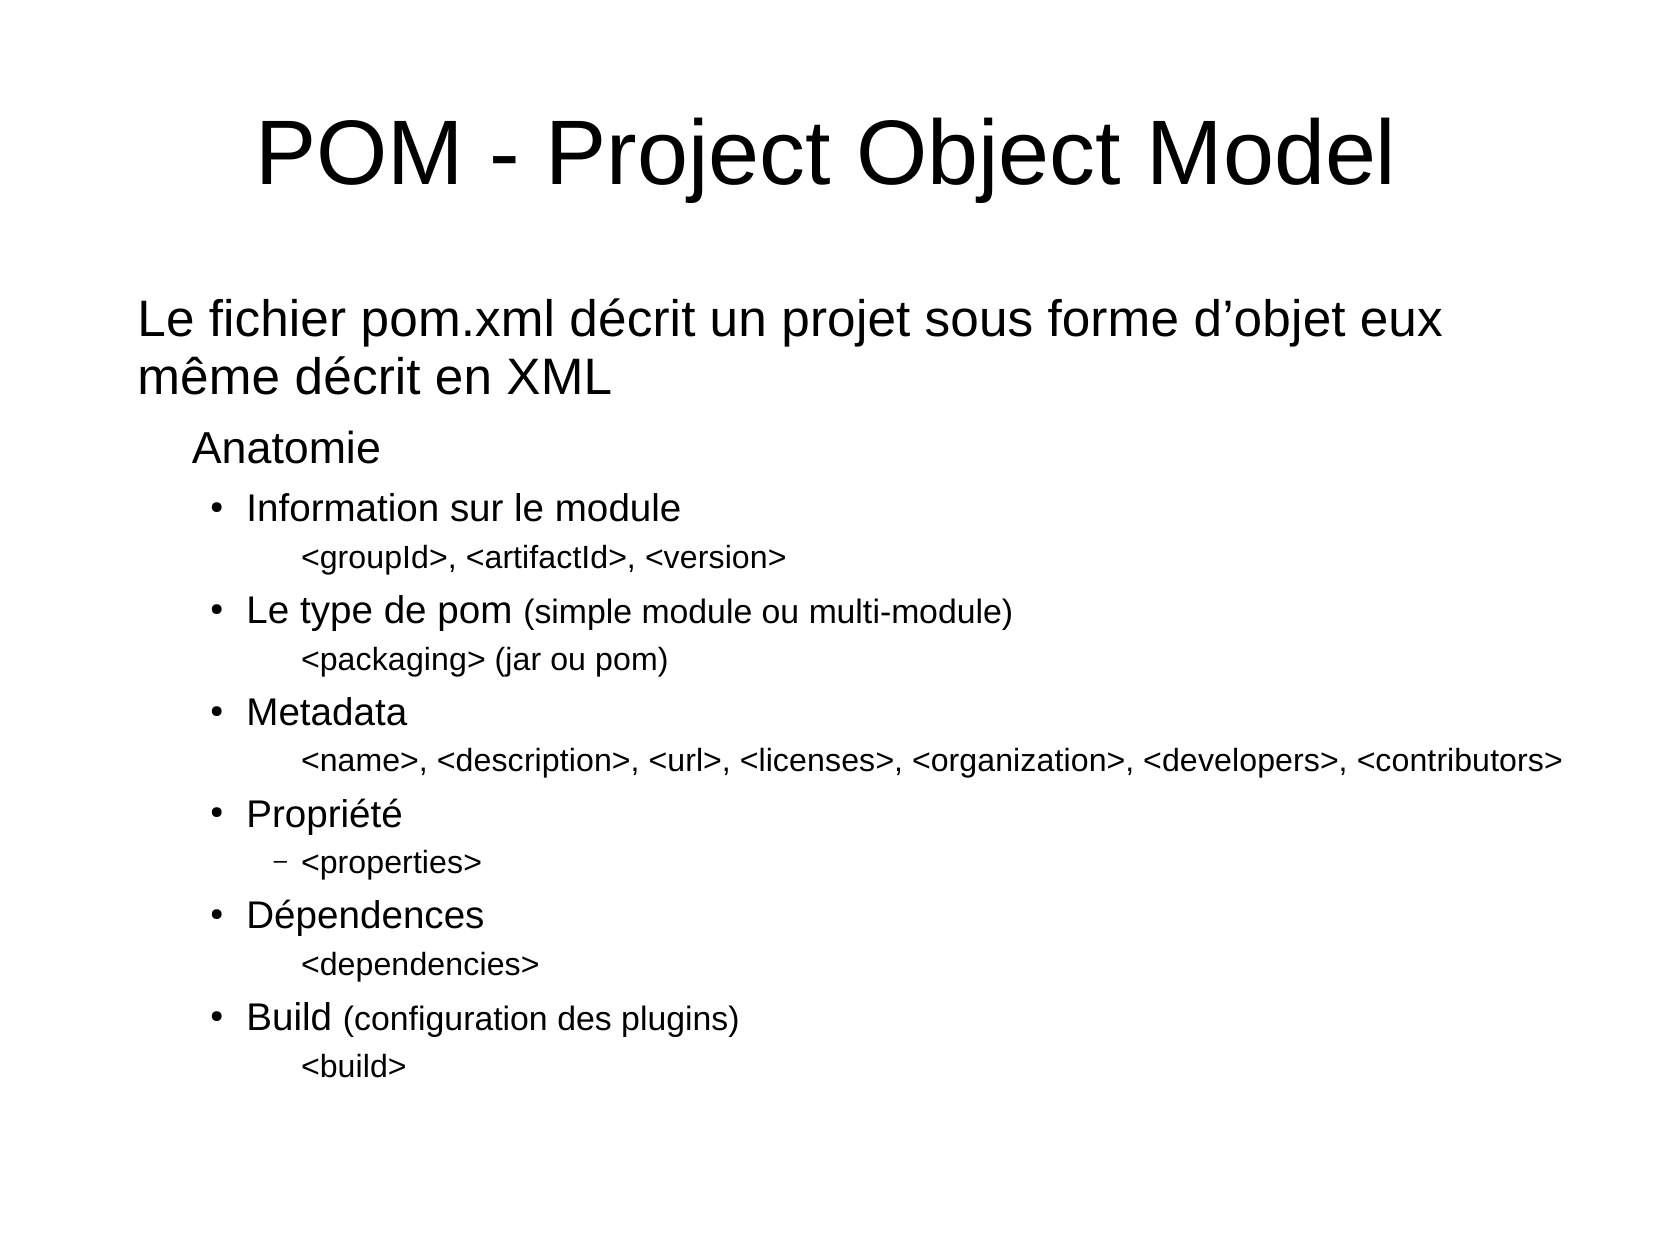

# POM - Project Object Model
Le fichier pom.xml décrit un projet sous forme d’objet eux même décrit en XML
Anatomie
Information sur le module
<groupId>, <artifactId>, <version>
Le type de pom (simple module ou multi-module)
<packaging> (jar ou pom)
Metadata
<name>, <description>, <url>, <licenses>, <organization>, <developers>, <contributors>
Propriété
<properties>
Dépendences
<dependencies>
Build (configuration des plugins)
<build>